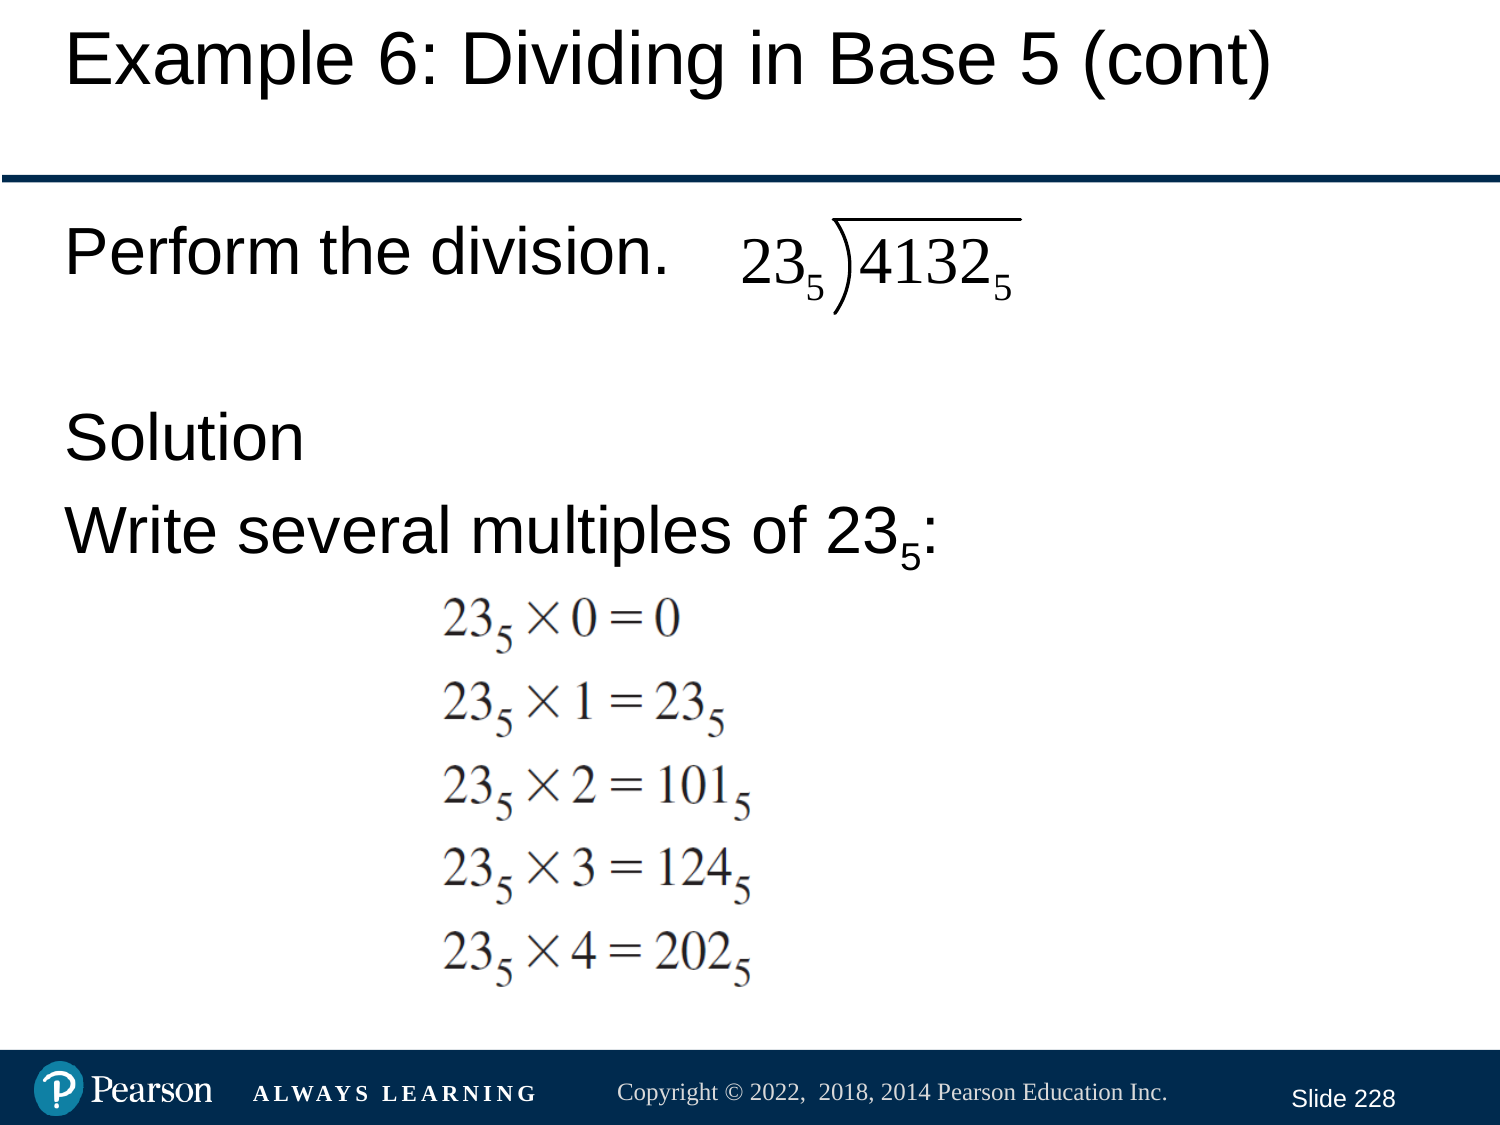

# Example 6: Dividing in Base 5 (cont)
Perform the division.
Solution
Write several multiples of 235: